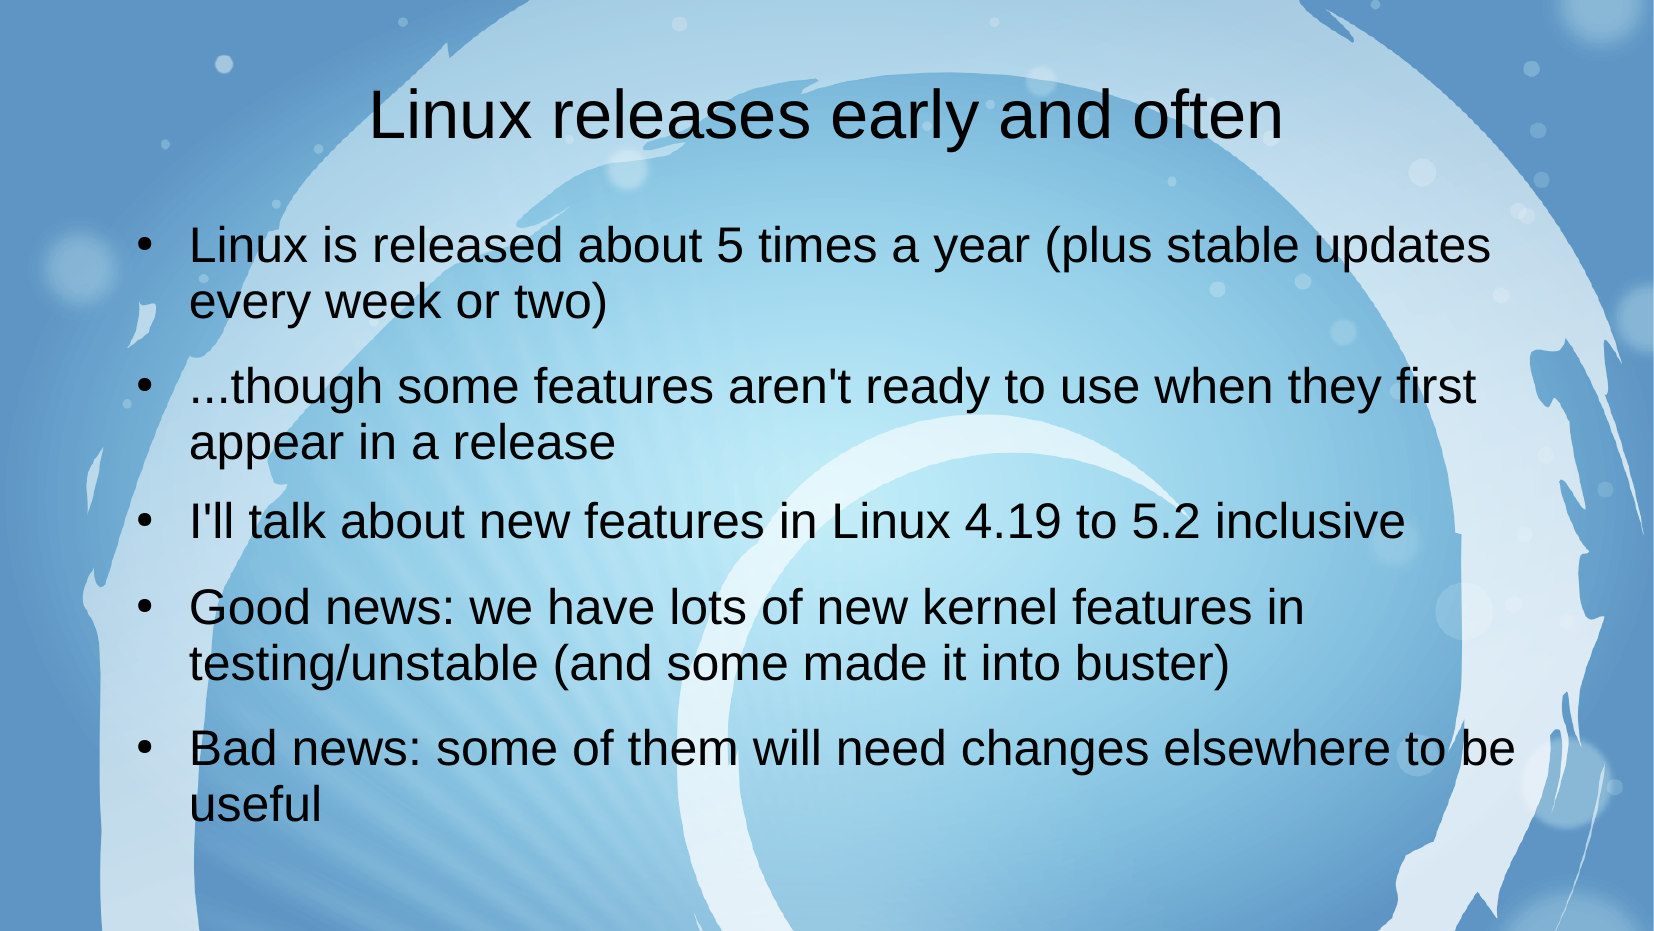

# Linux releases early and often
Linux is released about 5 times a year (plus stable updates every week or two)
...though some features aren't ready to use when they first appear in a release
I'll talk about new features in Linux 4.19 to 5.2 inclusive
Good news: we have lots of new kernel features in testing/unstable (and some made it into buster)
Bad news: some of them will need changes elsewhere to be useful